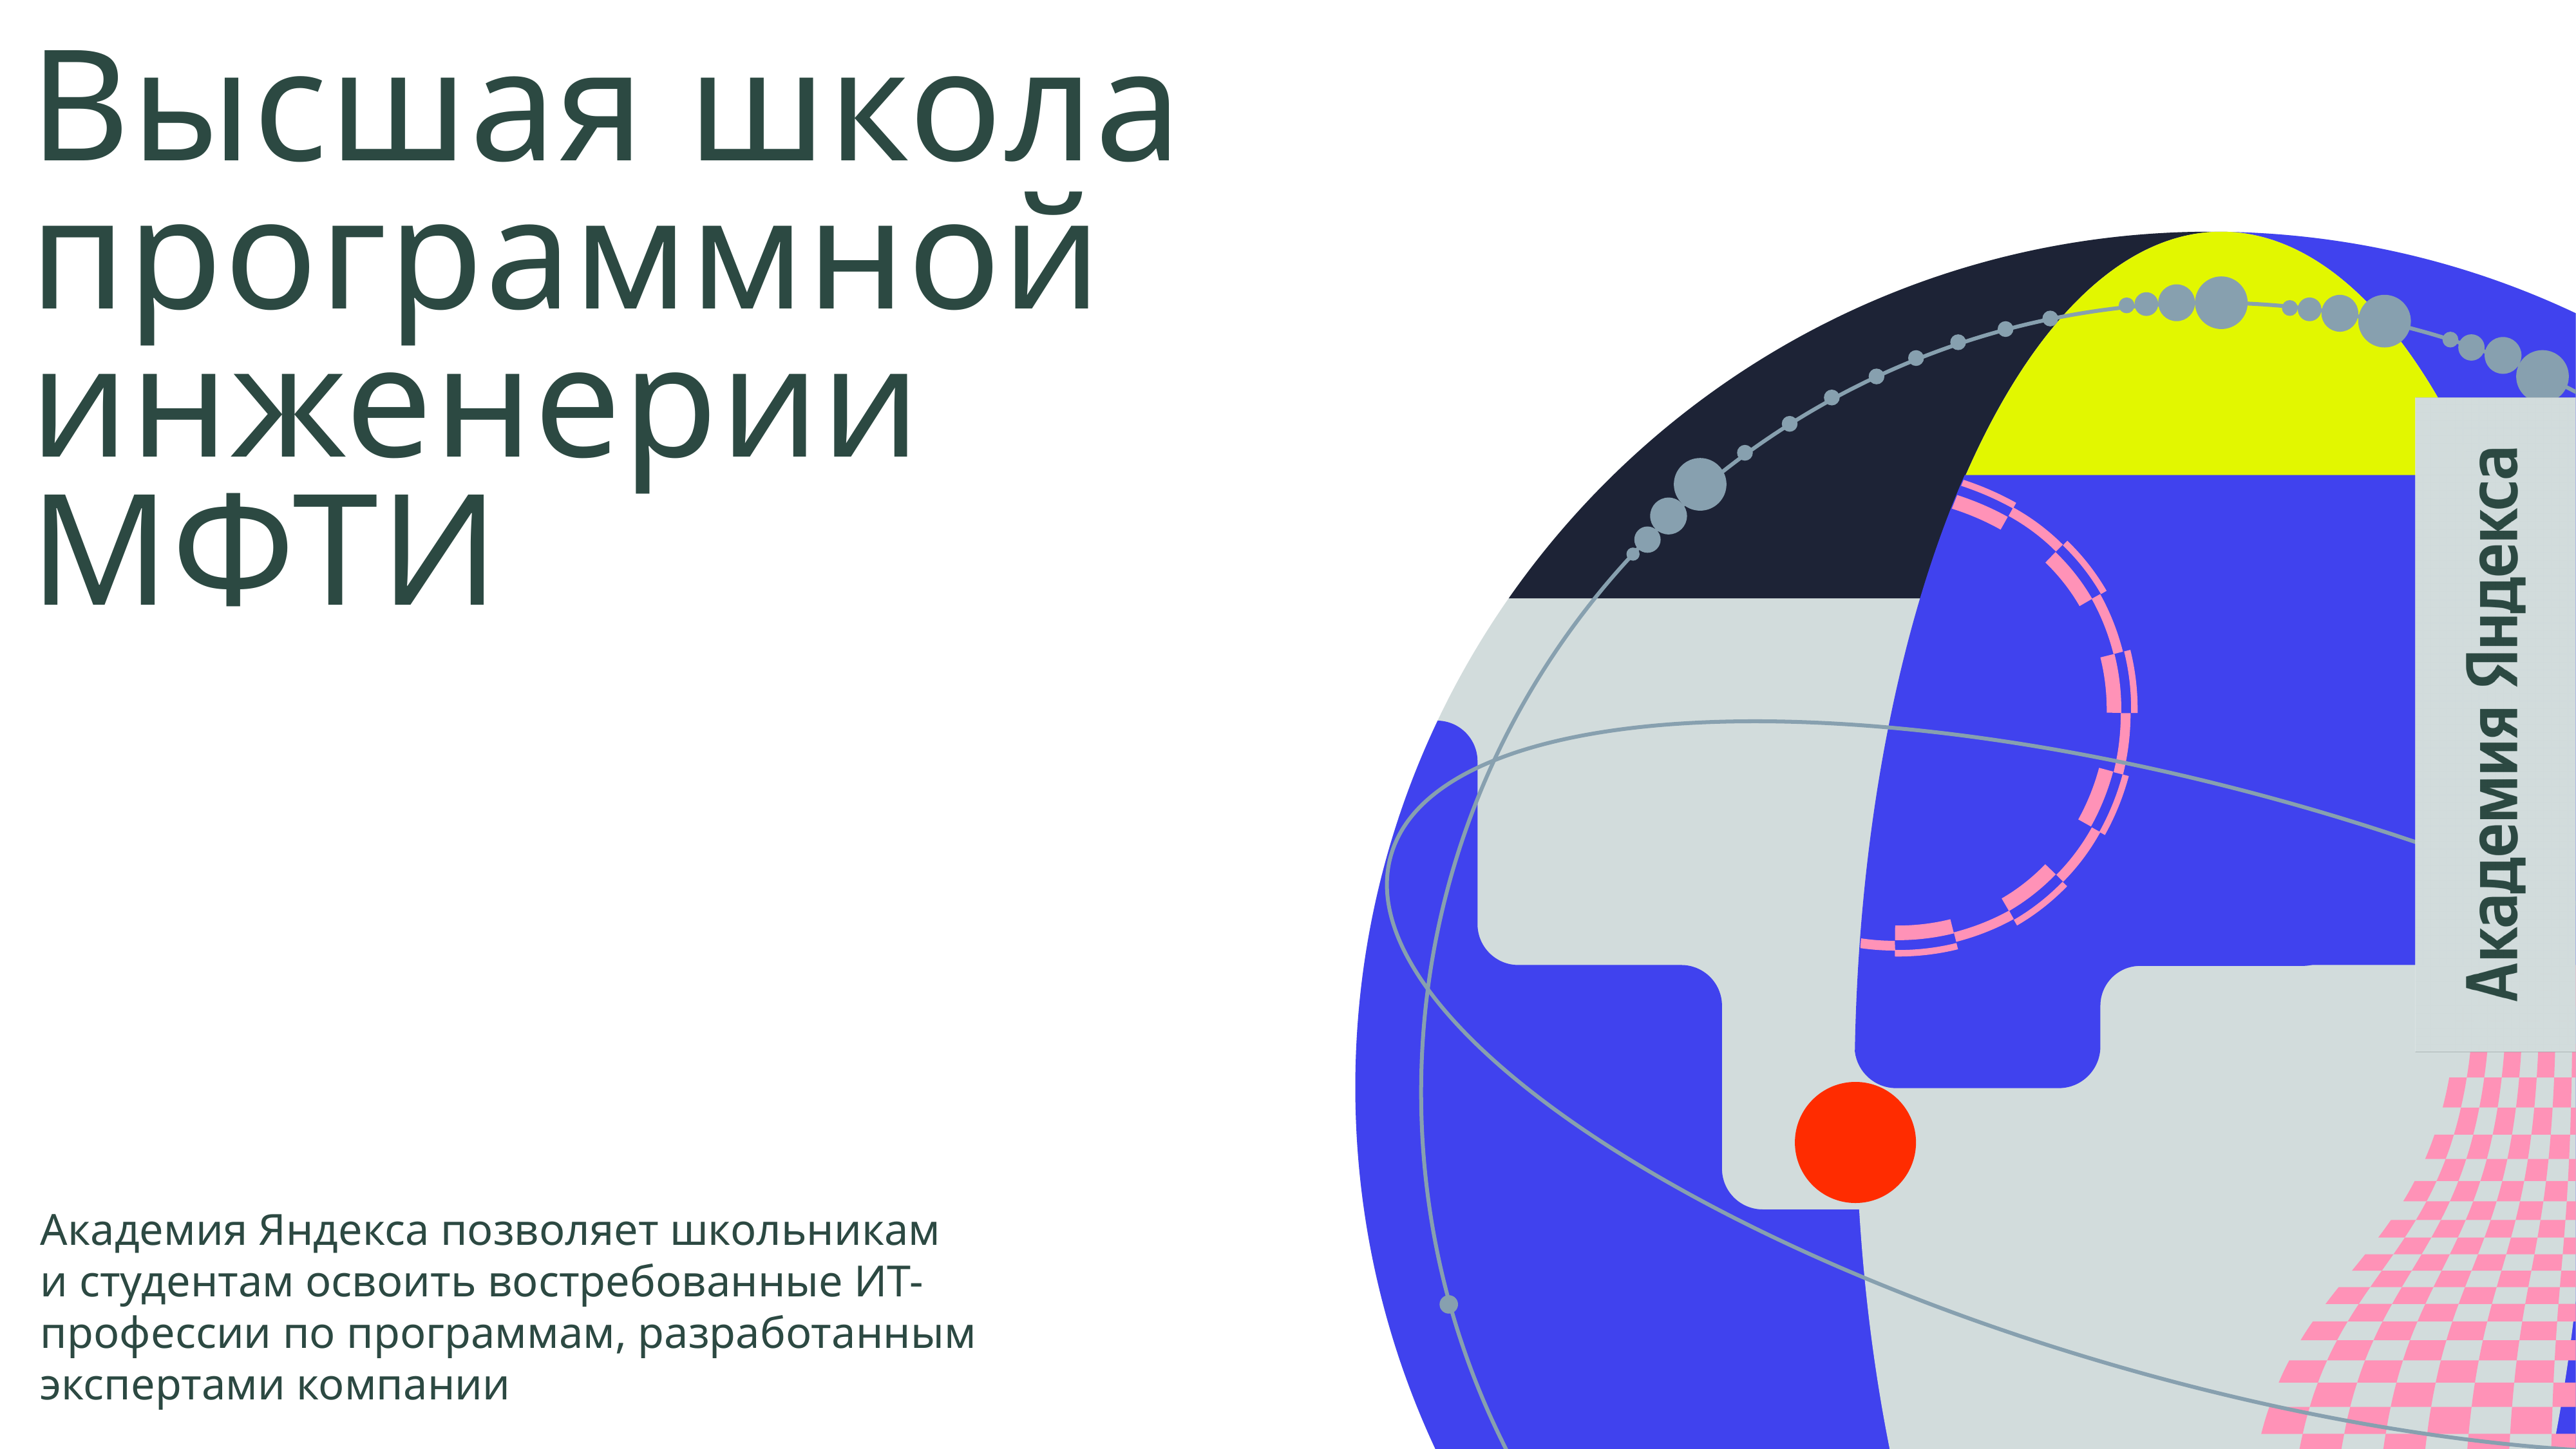

# Высшая школа программной инженерии МФТИ
Академия Яндекса позволяет школьникам
и студентам освоить востребованные ИТ-профессии по программам, разработанным экспертами компании